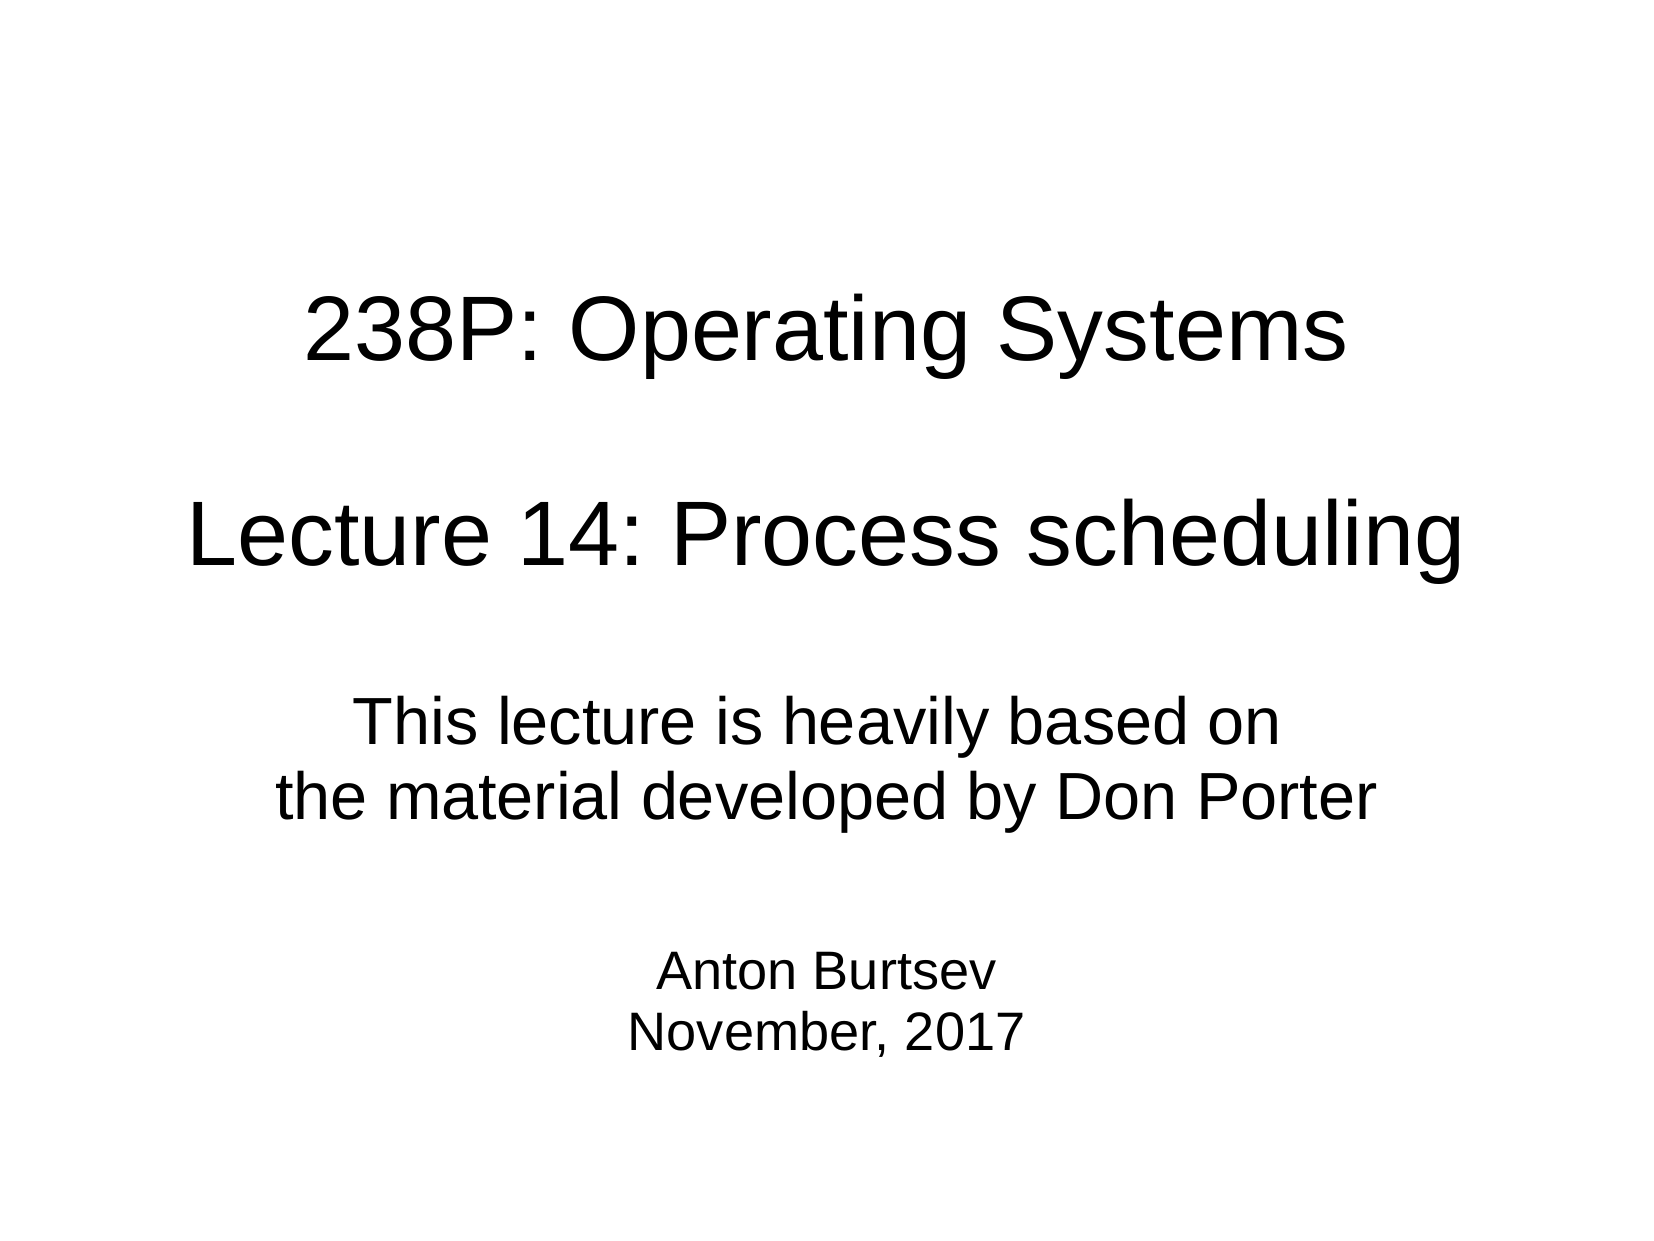

# 238P: Operating Systems Lecture 14: Process scheduling
This lecture is heavily based on
the material developed by Don Porter
Anton Burtsev
November, 2017